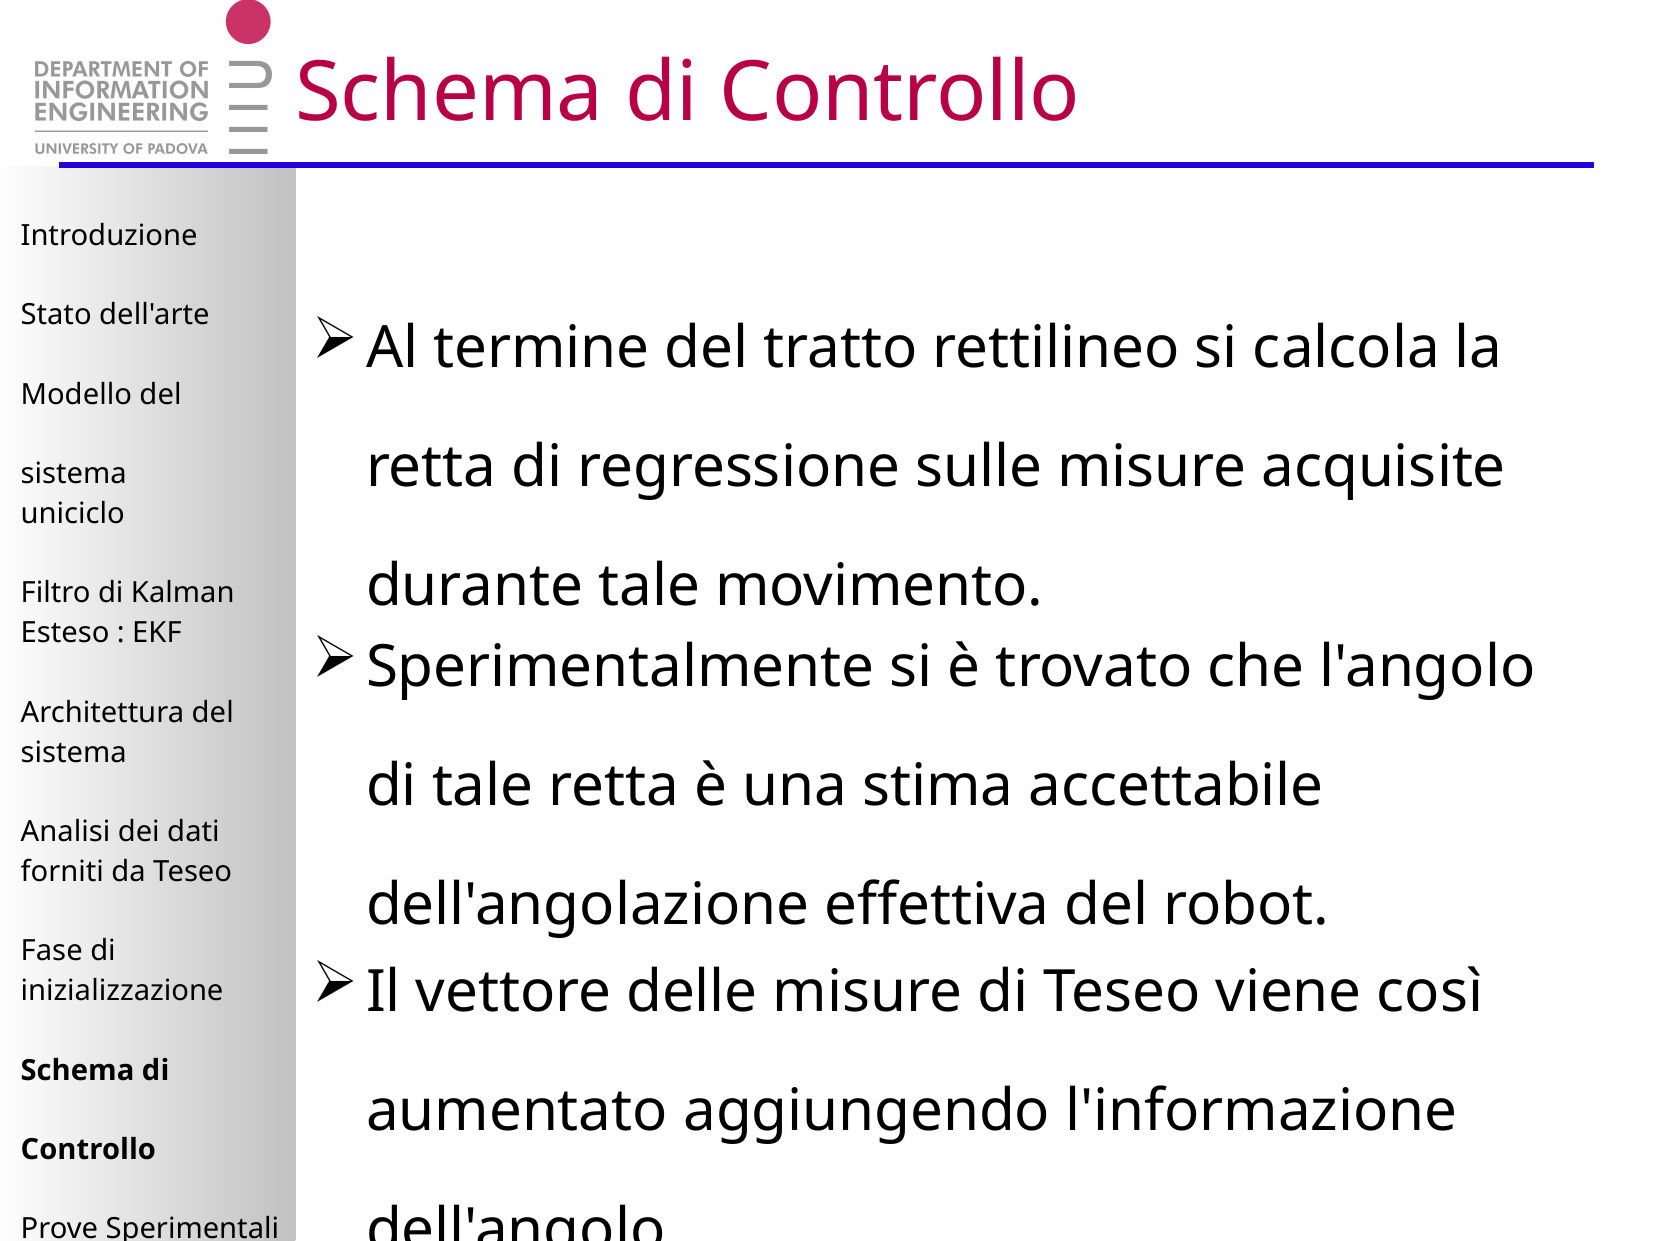

Schema di Controllo
Introduzione
Stato dell'arte
Modello del sistema
uniciclo
Filtro di Kalman
Esteso : EKF
Architettura del
sistema
Analisi dei dati
forniti da Teseo
Fase di
inizializzazione
Schema di Controllo
Prove Sperimentali
Conclusioni
Sviluppi futuri
Al termine del tratto rettilineo si calcola la retta di regressione sulle misure acquisite durante tale movimento.
# Sperimentalmente si è trovato che l'angolo di tale retta è una stima accettabile dell'angolazione effettiva del robot.
Il vettore delle misure di Teseo viene così aumentato aggiungendo l'informazione dell'angolo.